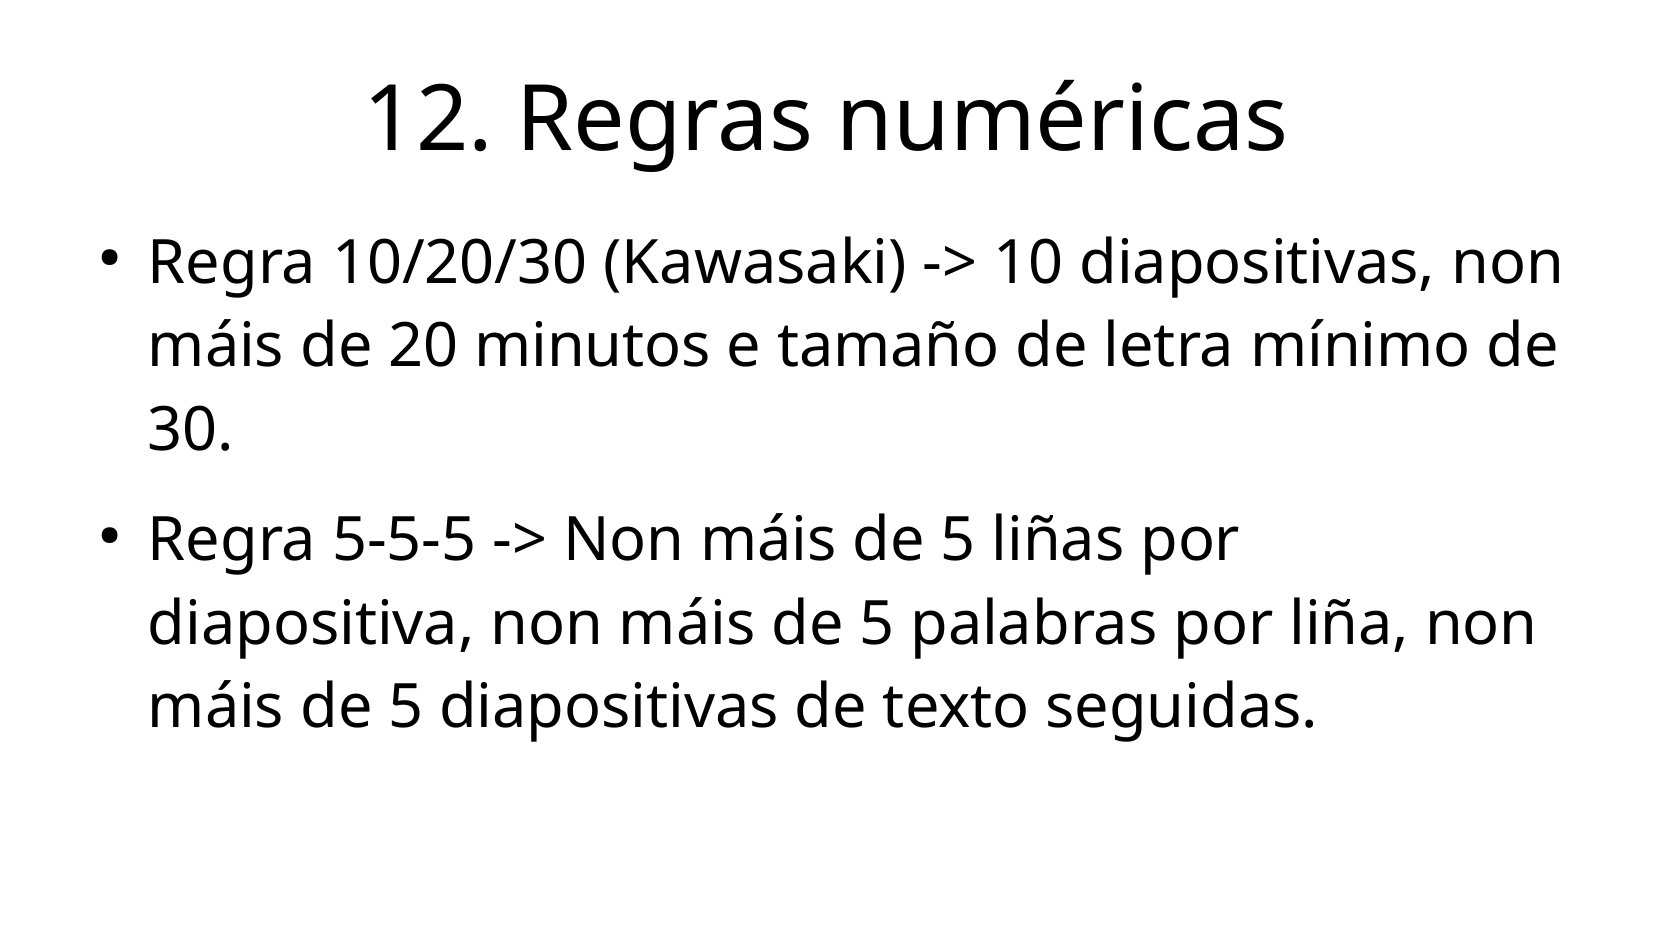

# 12. Regras numéricas
Regra 10/20/30 (Kawasaki) -> 10 diapositivas, non máis de 20 minutos e tamaño de letra mínimo de 30.
Regra 5-5-5 -> Non máis de 5 liñas por diapositiva, non máis de 5 palabras por liña, non máis de 5 diapositivas de texto seguidas.